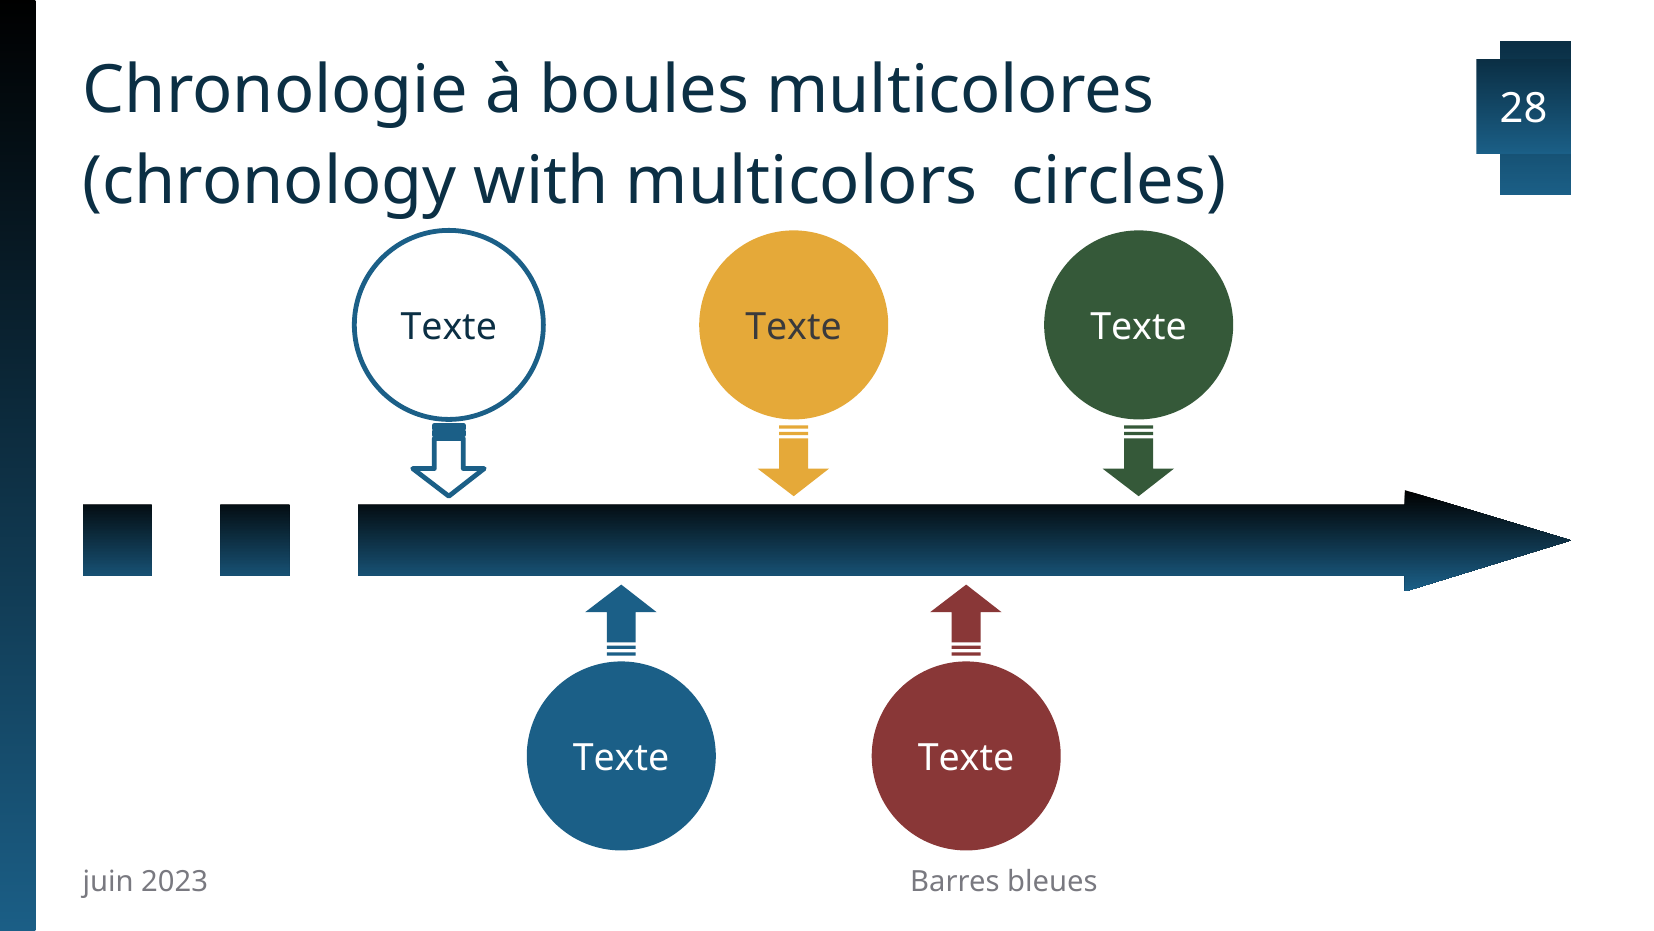

# Chronologie à boules multicolores (chronology with multicolors circles)
Texte
Texte
Texte
Texte
Texte
juin 2023
Barres bleues